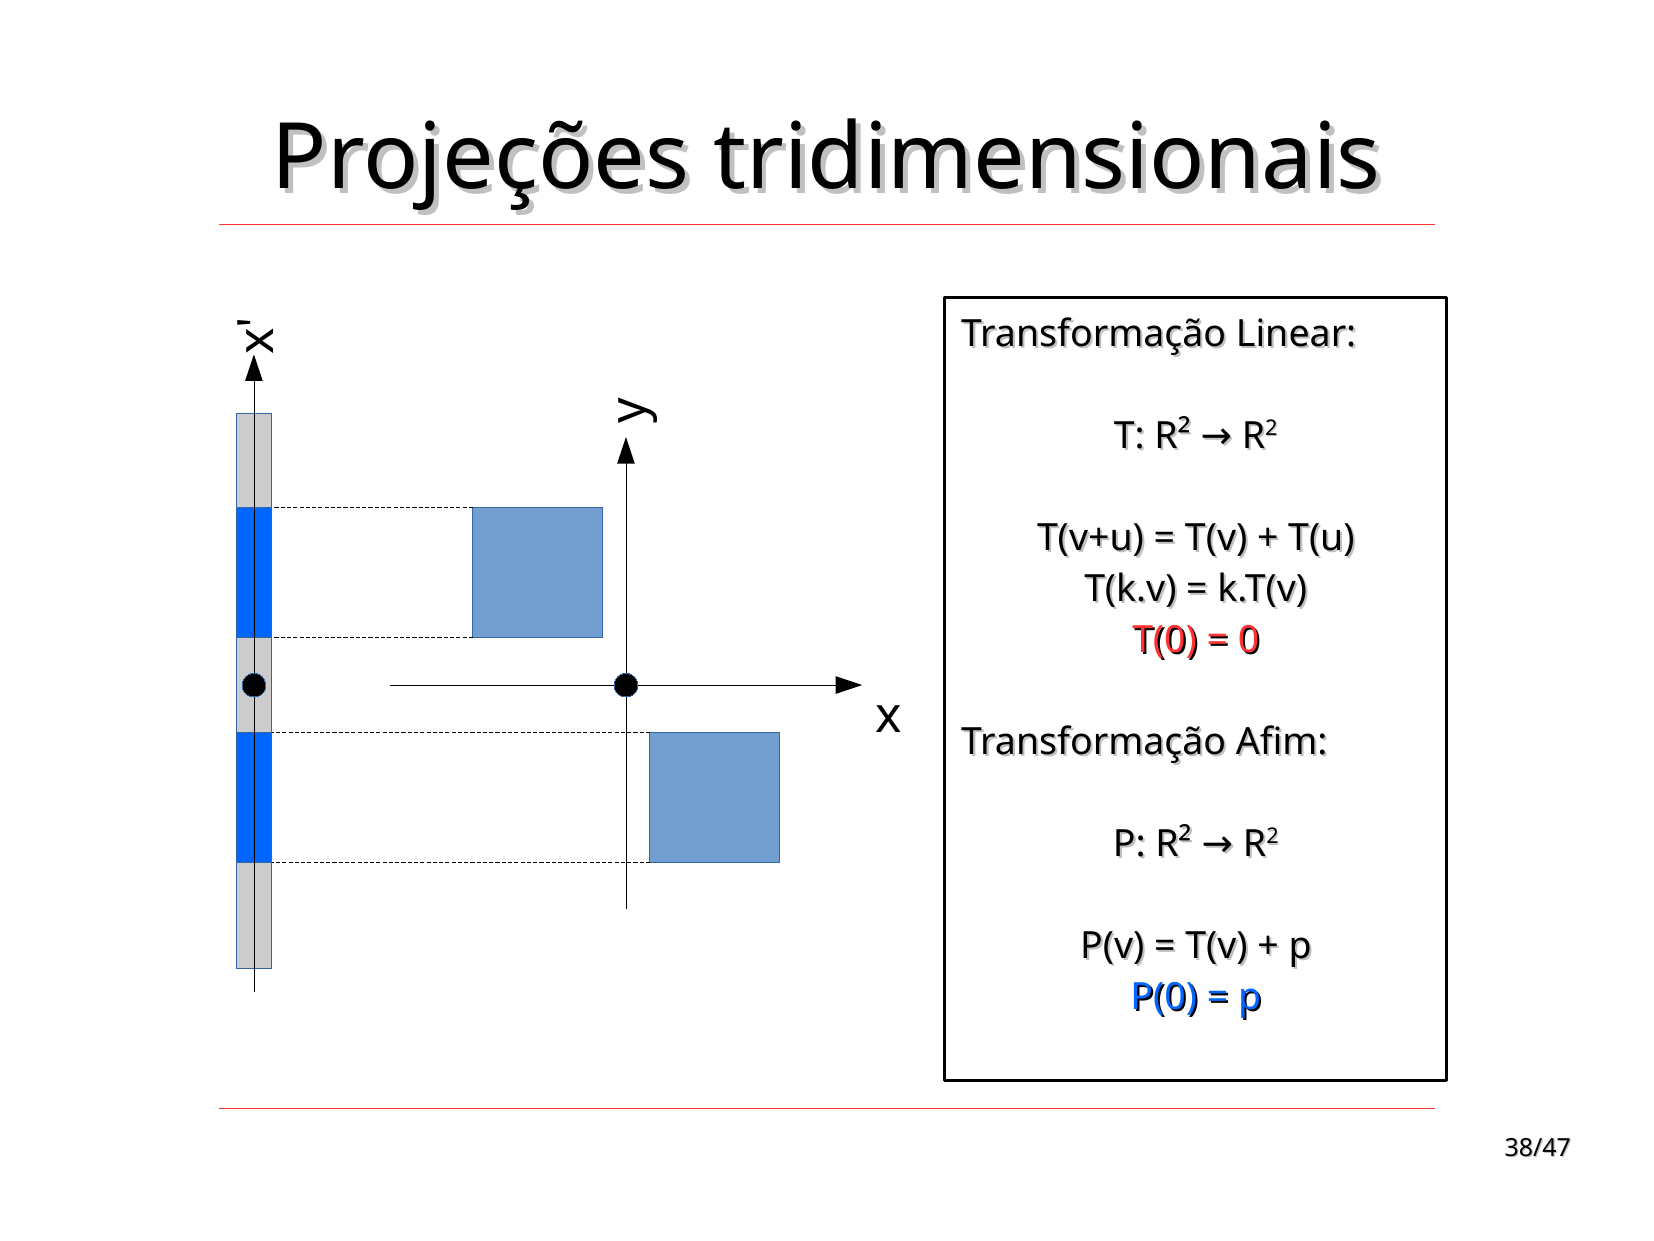

# Projeções tridimensionais
Transformação Linear:
T: R² → R2
T(v+u) = T(v) + T(u)
T(k.v) = k.T(v)
T(0) = 0
Transformação Afim:
P: R² → R2
P(v) = T(v) + p
P(0) = p
									x'
							y
P
 0
							x
38